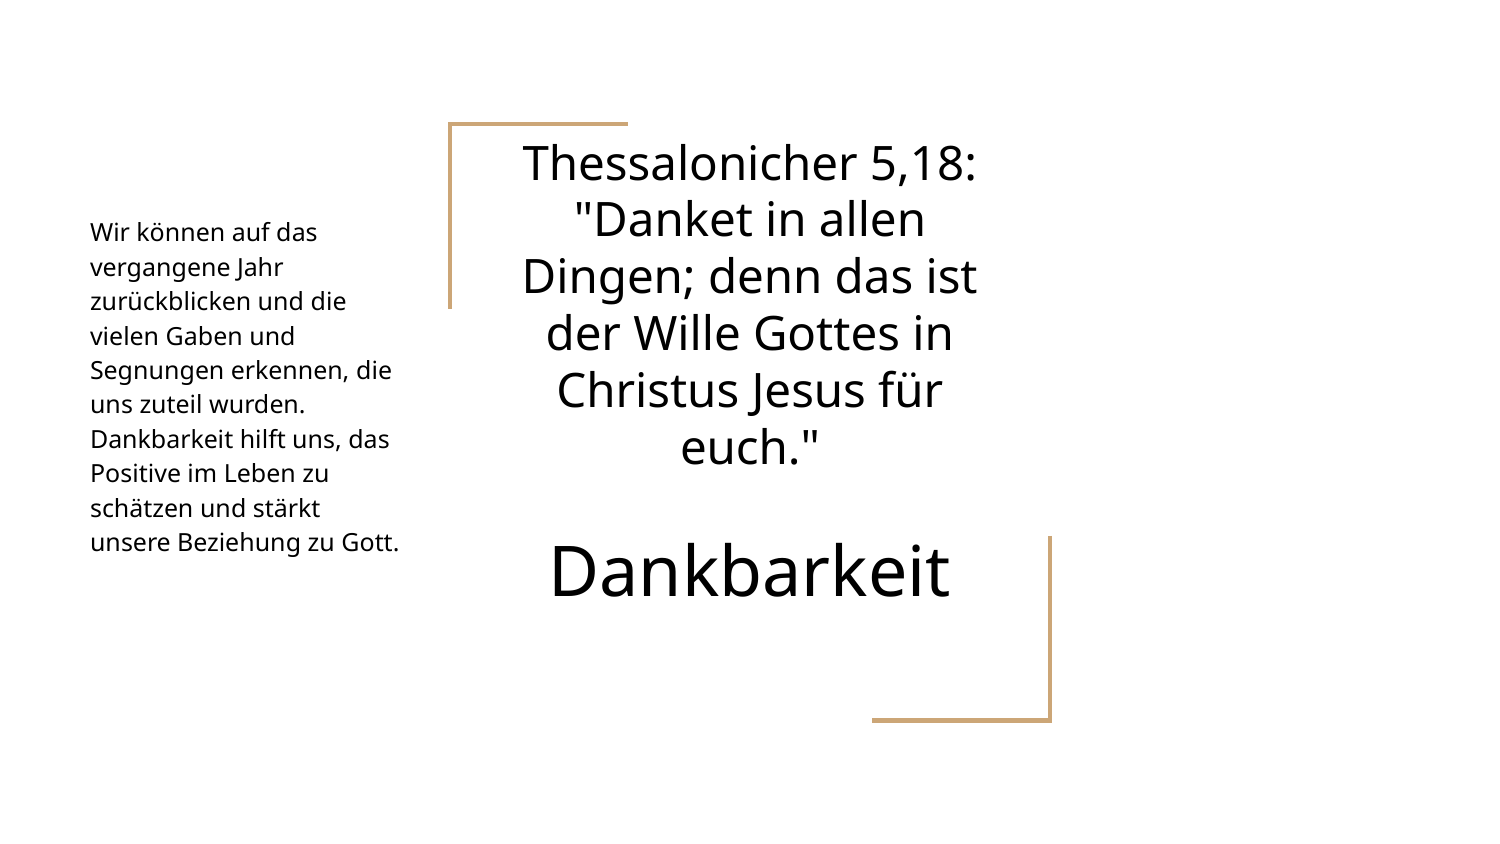

Wir können auf das vergangene Jahr zurückblicken und die vielen Gaben und Segnungen erkennen, die uns zuteil wurden. Dankbarkeit hilft uns, das Positive im Leben zu schätzen und stärkt unsere Beziehung zu Gott.
# Thessalonicher 5,18: "Danket in allen Dingen; denn das ist der Wille Gottes in Christus Jesus für euch."
Dankbarkeit